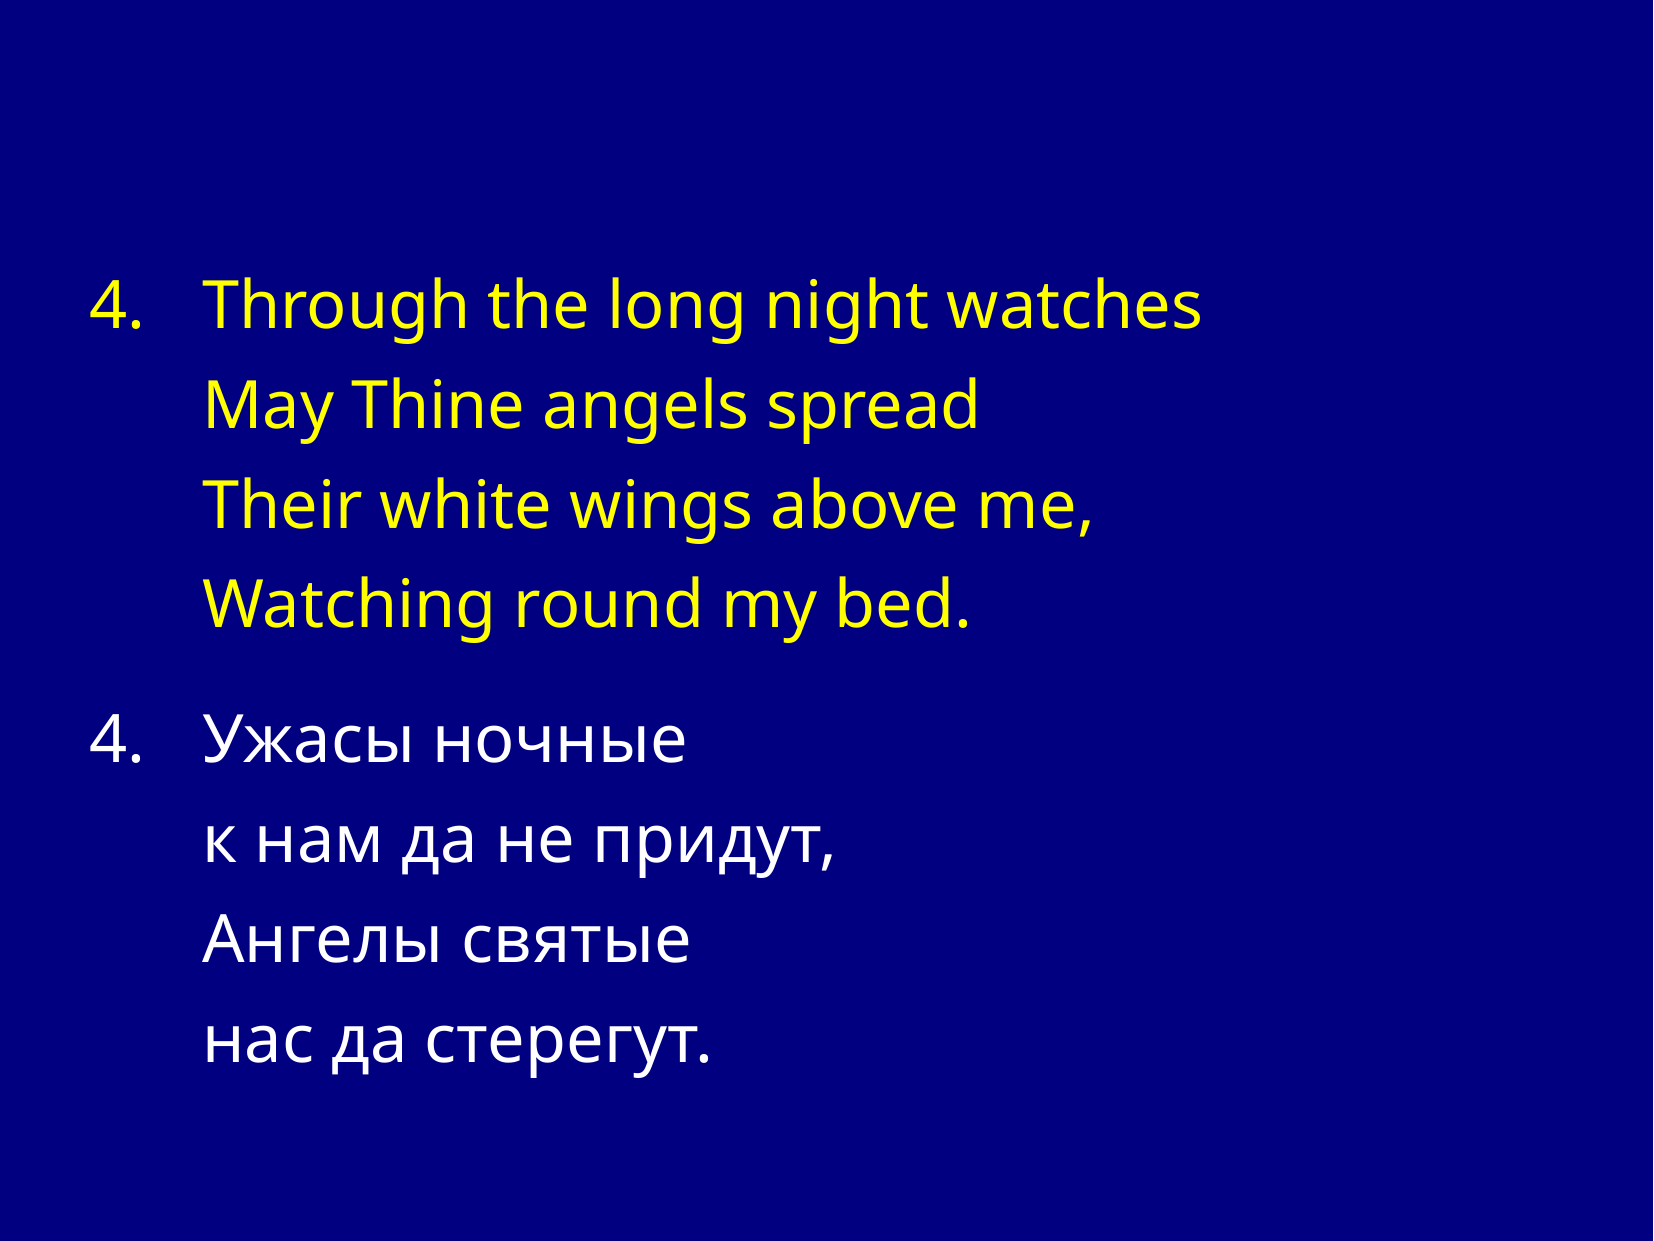

4.	Through the long night watches
	May Thine angels spread
	Their white wings above me,
	Watching round my bed.
4.	Ужасы ночные
	к нам да не придут,
	Ангелы святые
	нас да стерегут.